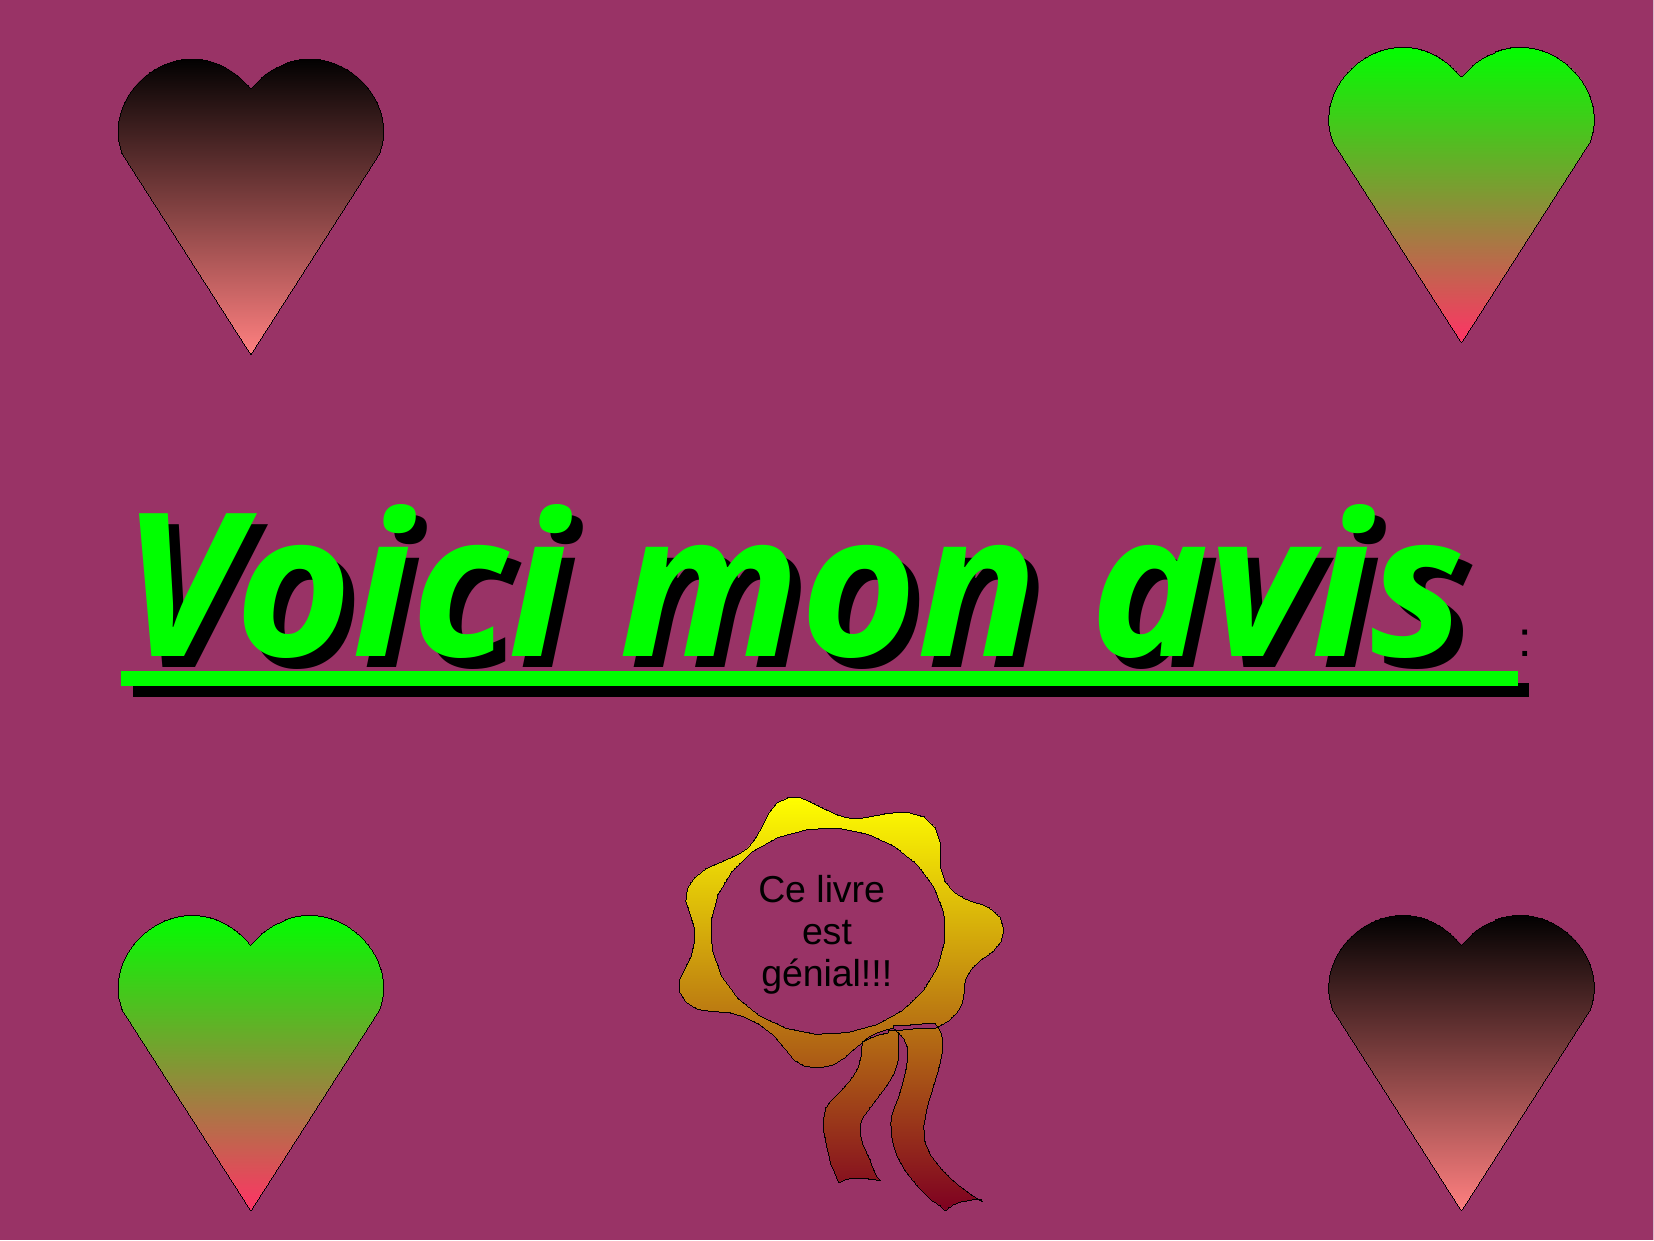

# Voici mon avis :
Ce livre
est génial!!!